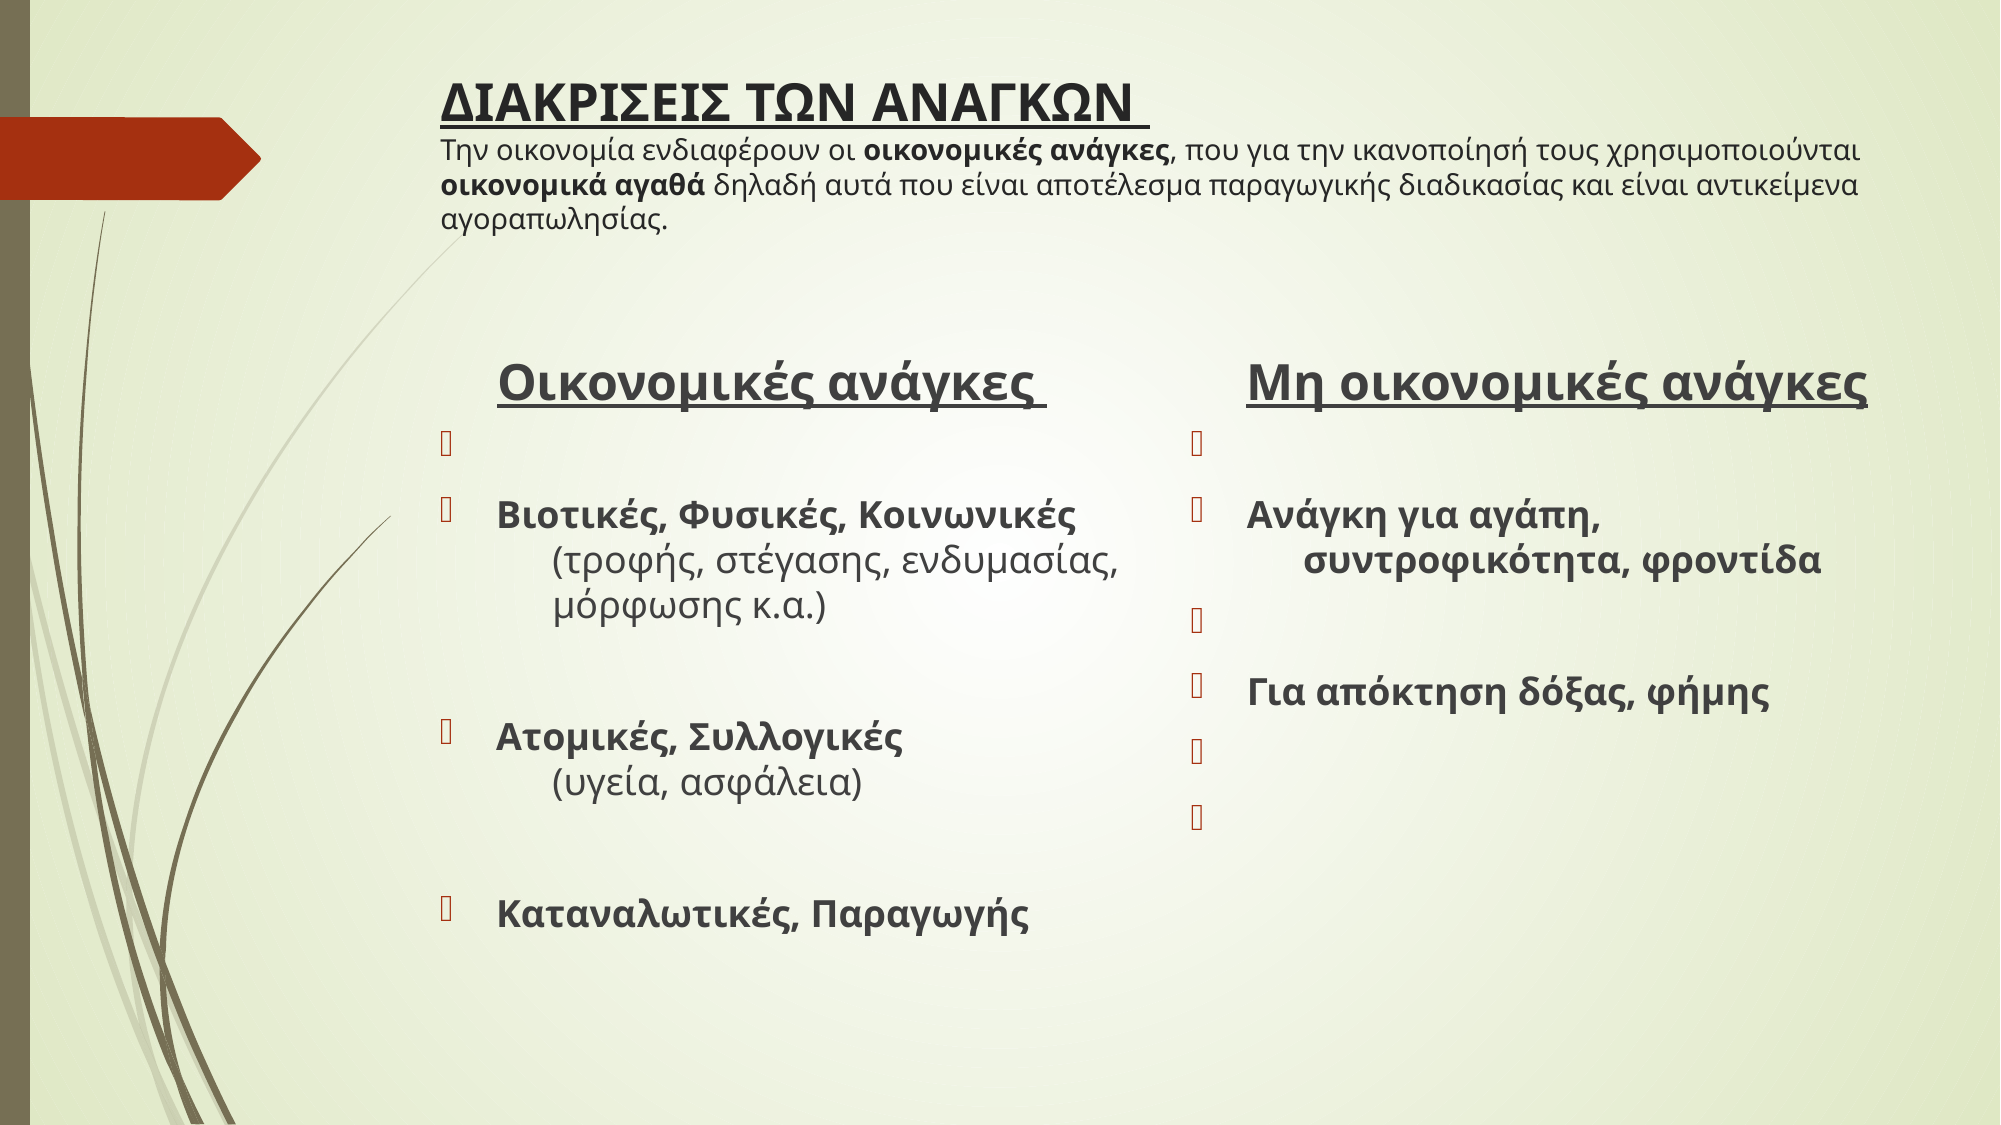

# ΔΙΑΚΡΙΣΕΙΣ ΤΩΝ ΑΝΑΓΚΩΝ Την οικονομία ενδιαφέρουν οι οικονομικές ανάγκες, που για την ικανοποίησή τους χρησιμοποιούνται οικονομικά αγαθά δηλαδή αυτά που είναι αποτέλεσμα παραγωγικής διαδικασίας και είναι αντικείμενα αγοραπωλησίας.
Οικονομικές ανάγκες
Μη οικονομικές ανάγκες
Ανάγκη για αγάπη, συντροφικότητα, φροντίδα
Για απόκτηση δόξας, φήμης
Βιοτικές, Φυσικές, Κοινωνικές (τροφής, στέγασης, ενδυμασίας, μόρφωσης κ.α.)
Ατομικές, Συλλογικές (υγεία, ασφάλεια)
Καταναλωτικές, Παραγωγής